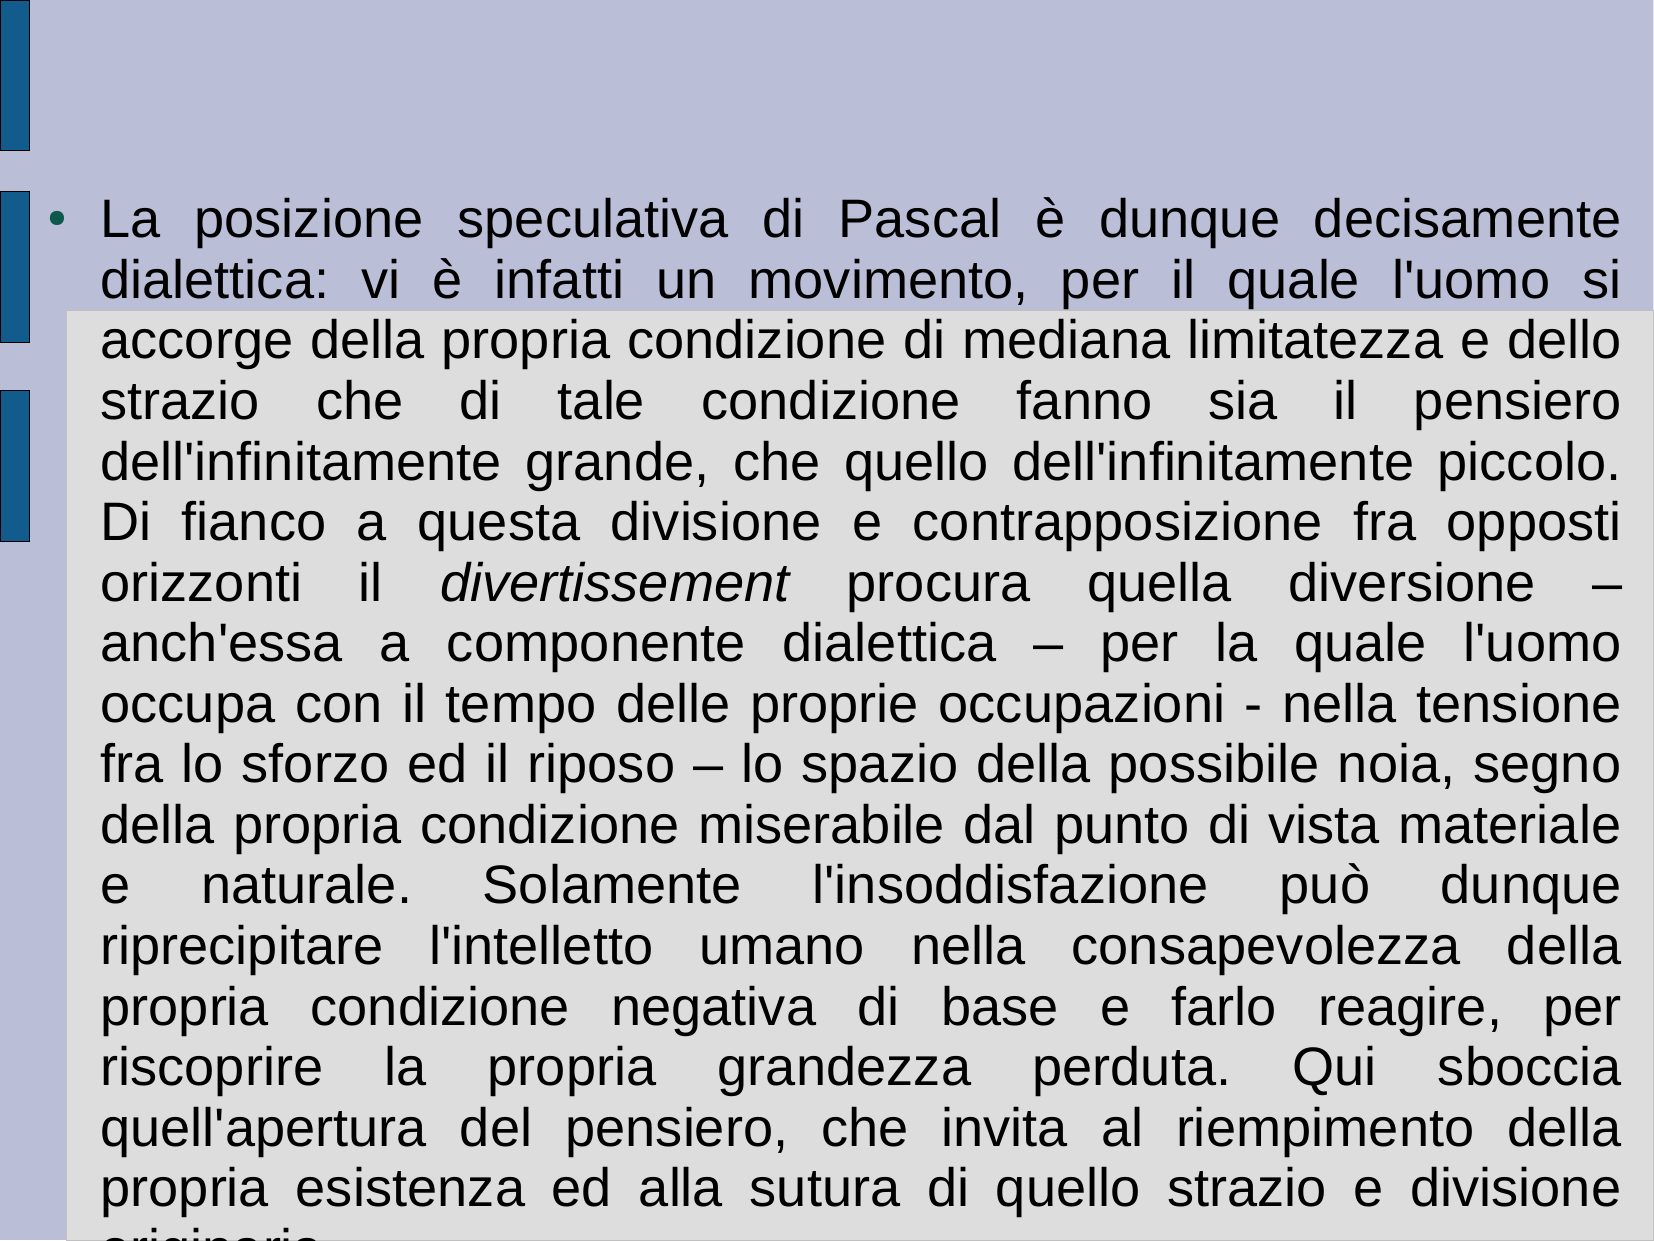

#
La posizione speculativa di Pascal è dunque decisamente dialettica: vi è infatti un movimento, per il quale l'uomo si accorge della propria condizione di mediana limitatezza e dello strazio che di tale condizione fanno sia il pensiero dell'infinitamente grande, che quello dell'infinitamente piccolo. Di fianco a questa divisione e contrapposizione fra opposti orizzonti il divertissement procura quella diversione – anch'essa a componente dialettica – per la quale l'uomo occupa con il tempo delle proprie occupazioni - nella tensione fra lo sforzo ed il riposo – lo spazio della possibile noia, segno della propria condizione miserabile dal punto di vista materiale e naturale. Solamente l'insoddisfazione può dunque riprecipitare l'intelletto umano nella consapevolezza della propria condizione negativa di base e farlo reagire, per riscoprire la propria grandezza perduta. Qui sboccia quell'apertura del pensiero, che invita al riempimento della propria esistenza ed alla sutura di quello strazio e divisione originaria.